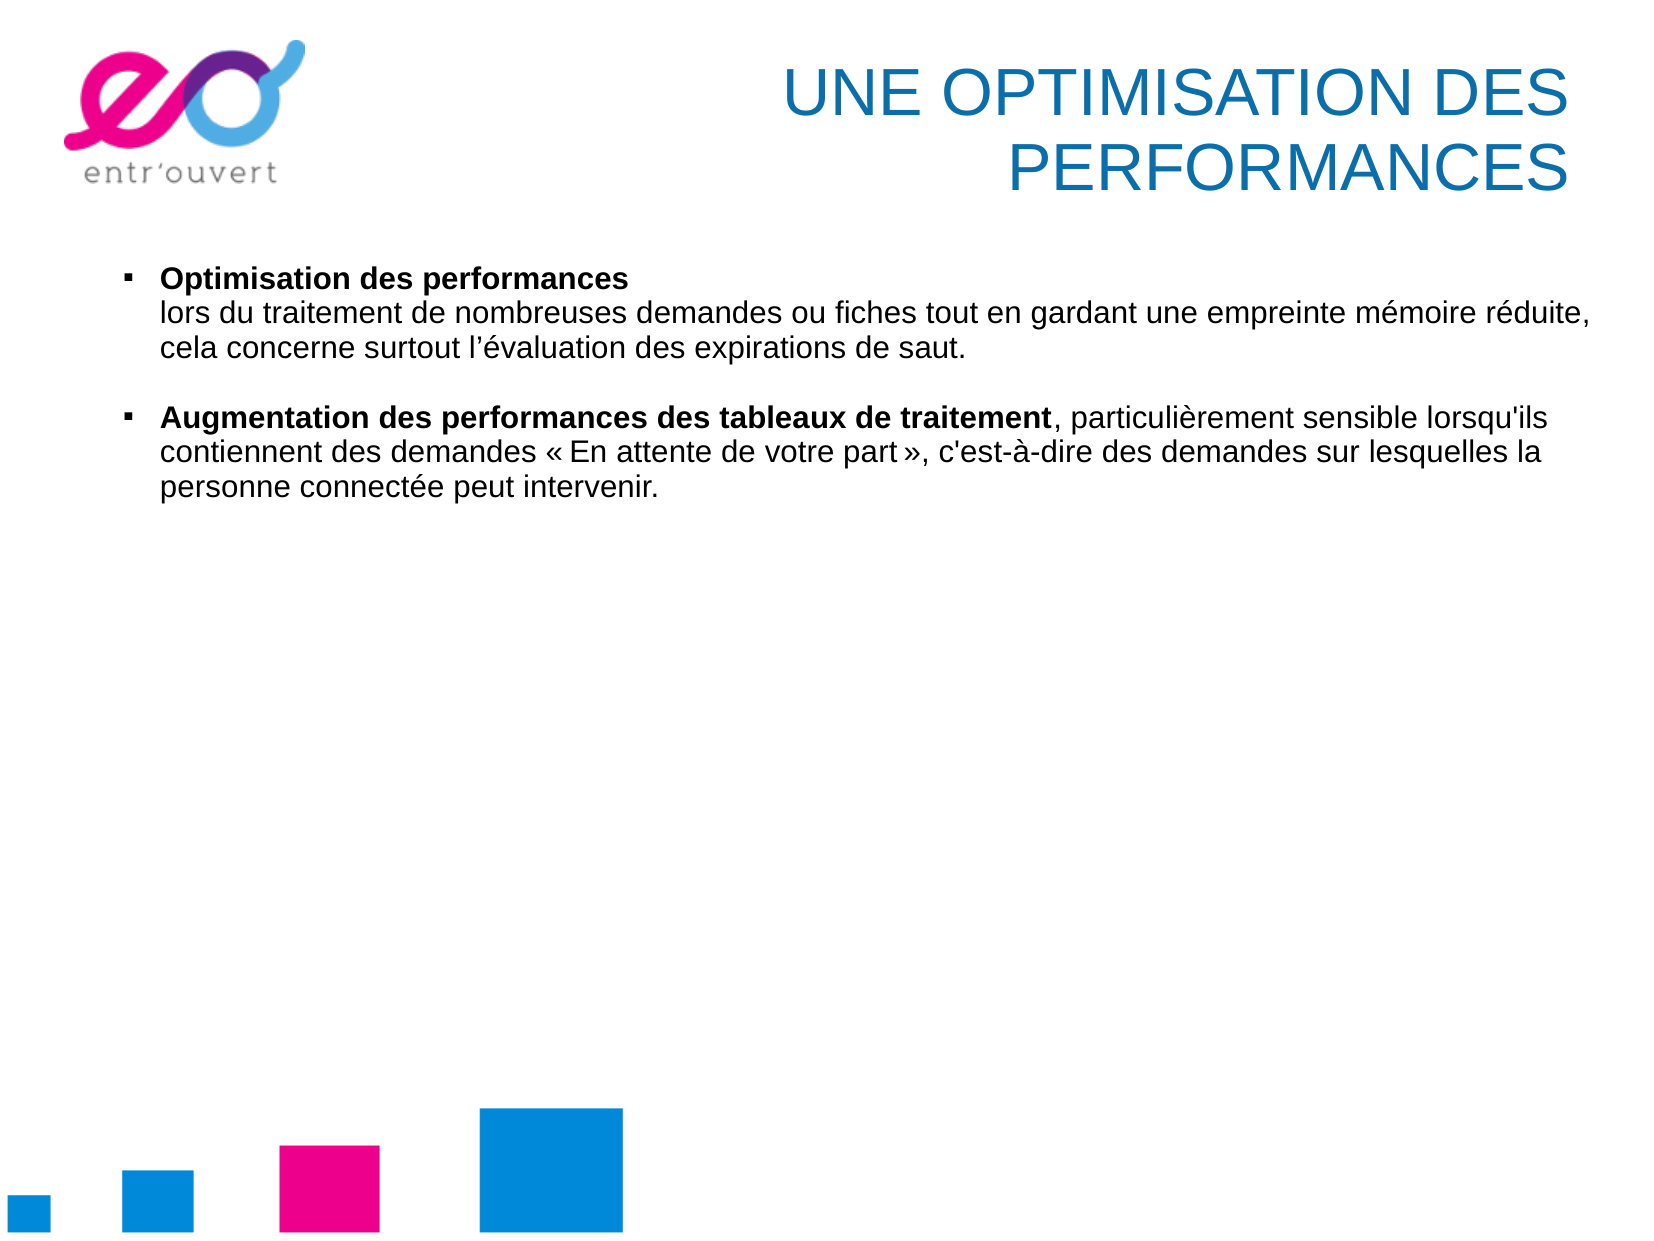

# UNE OPTIMISATION DES PERFORMANCES
Optimisation des performances
lors du traitement de nombreuses demandes ou fiches tout en gardant une empreinte mémoire réduite, cela concerne surtout l’évaluation des expirations de saut.
Augmentation des performances des tableaux de traitement, particulièrement sensible lorsqu'ils contiennent des demandes « En attente de votre part », c'est-à-dire des demandes sur lesquelles la personne connectée peut intervenir.